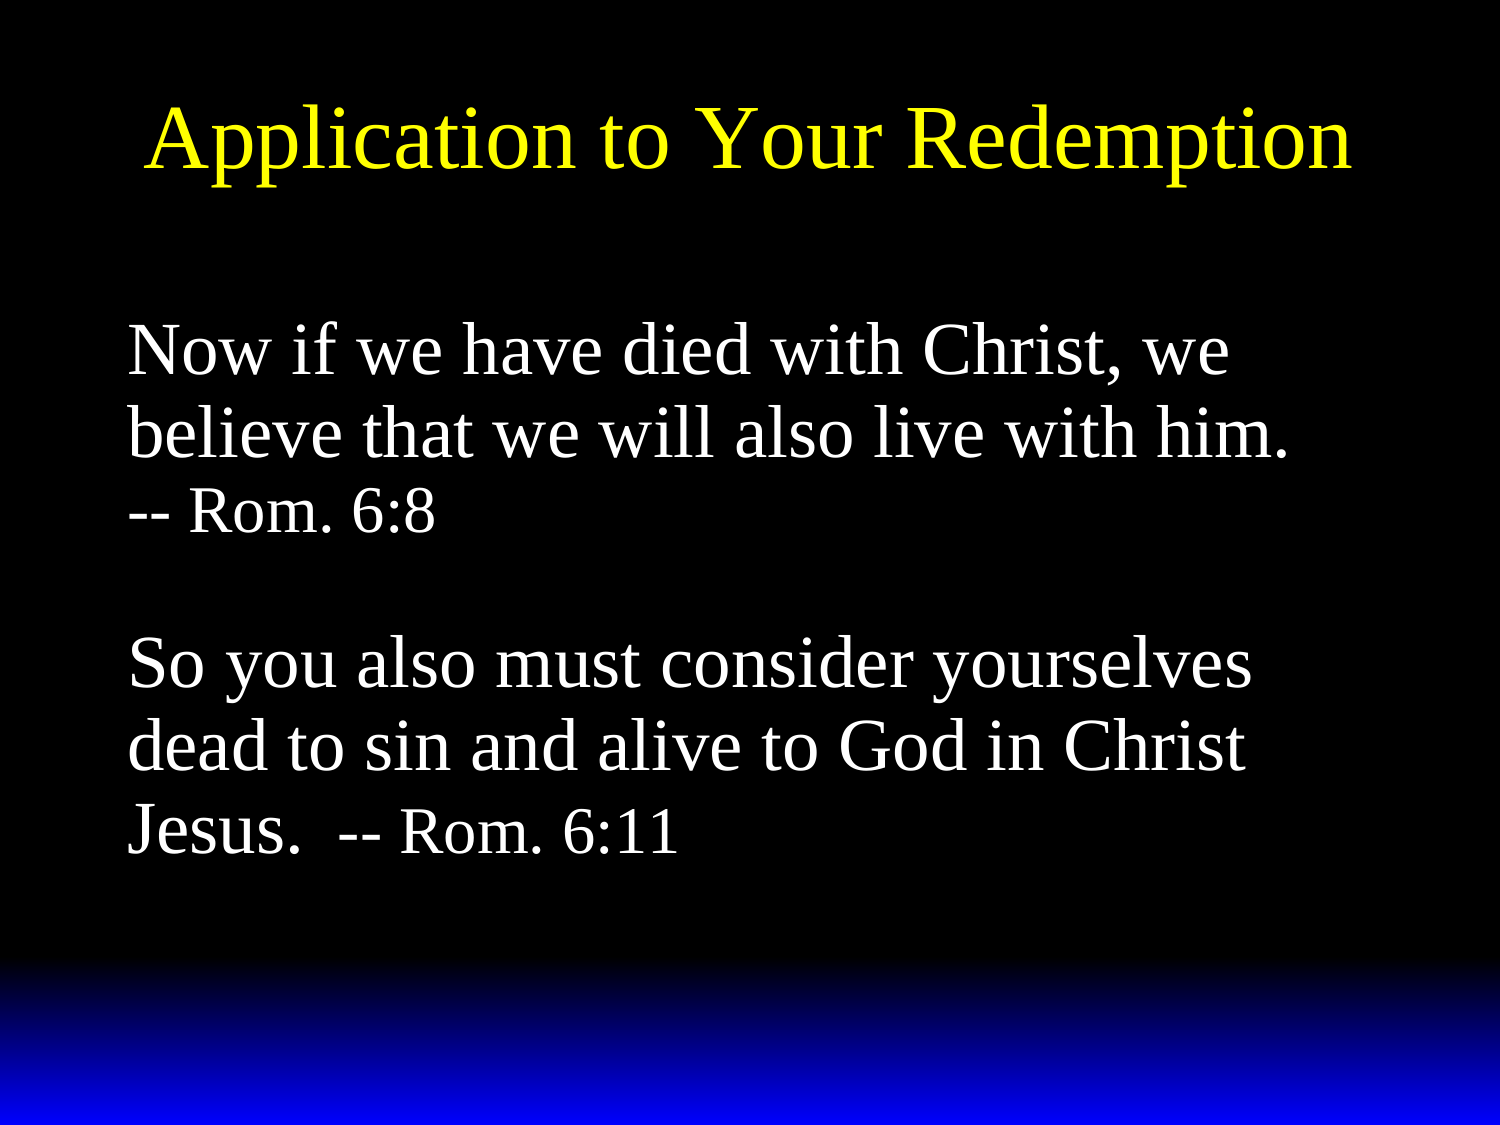

# Application to Your Redemption
Now if we have died with Christ, we believe that we will also live with him. -- Rom. 6:8
So you also must consider yourselves dead to sin and alive to God in Christ Jesus. -- Rom. 6:11